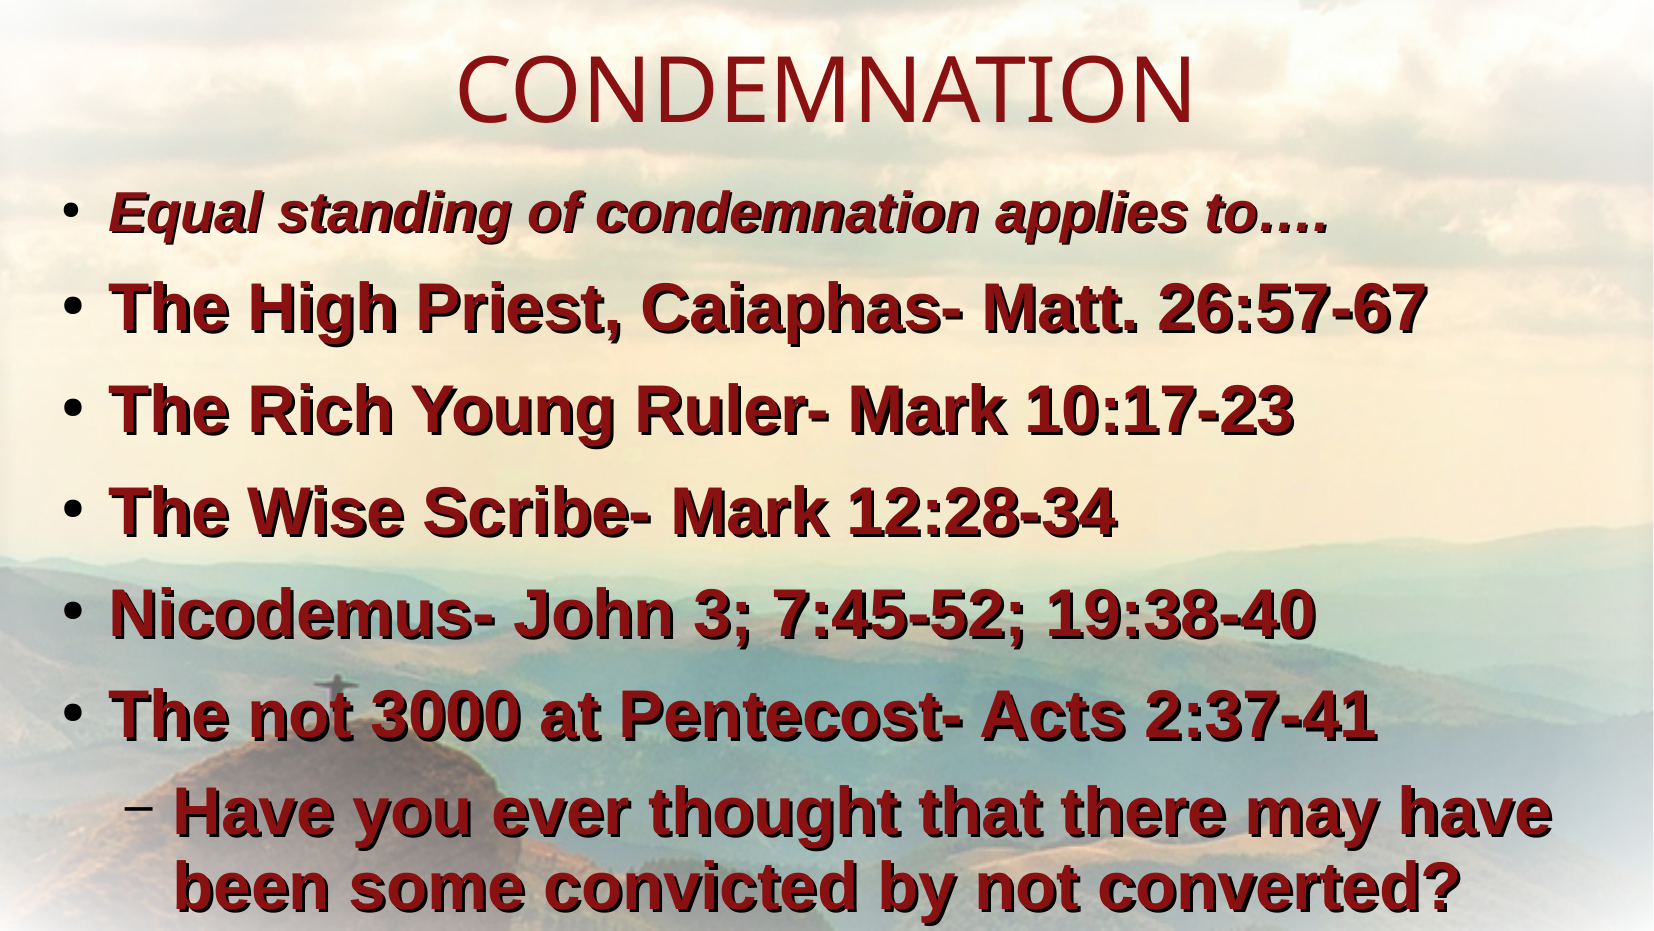

# CONDEMNATION
Equal standing of condemnation applies to….
The High Priest, Caiaphas- Matt. 26:57-67
The Rich Young Ruler- Mark 10:17-23
The Wise Scribe- Mark 12:28-34
Nicodemus- John 3; 7:45-52; 19:38-40
The not 3000 at Pentecost- Acts 2:37-41
Have you ever thought that there may have been some convicted by not converted?